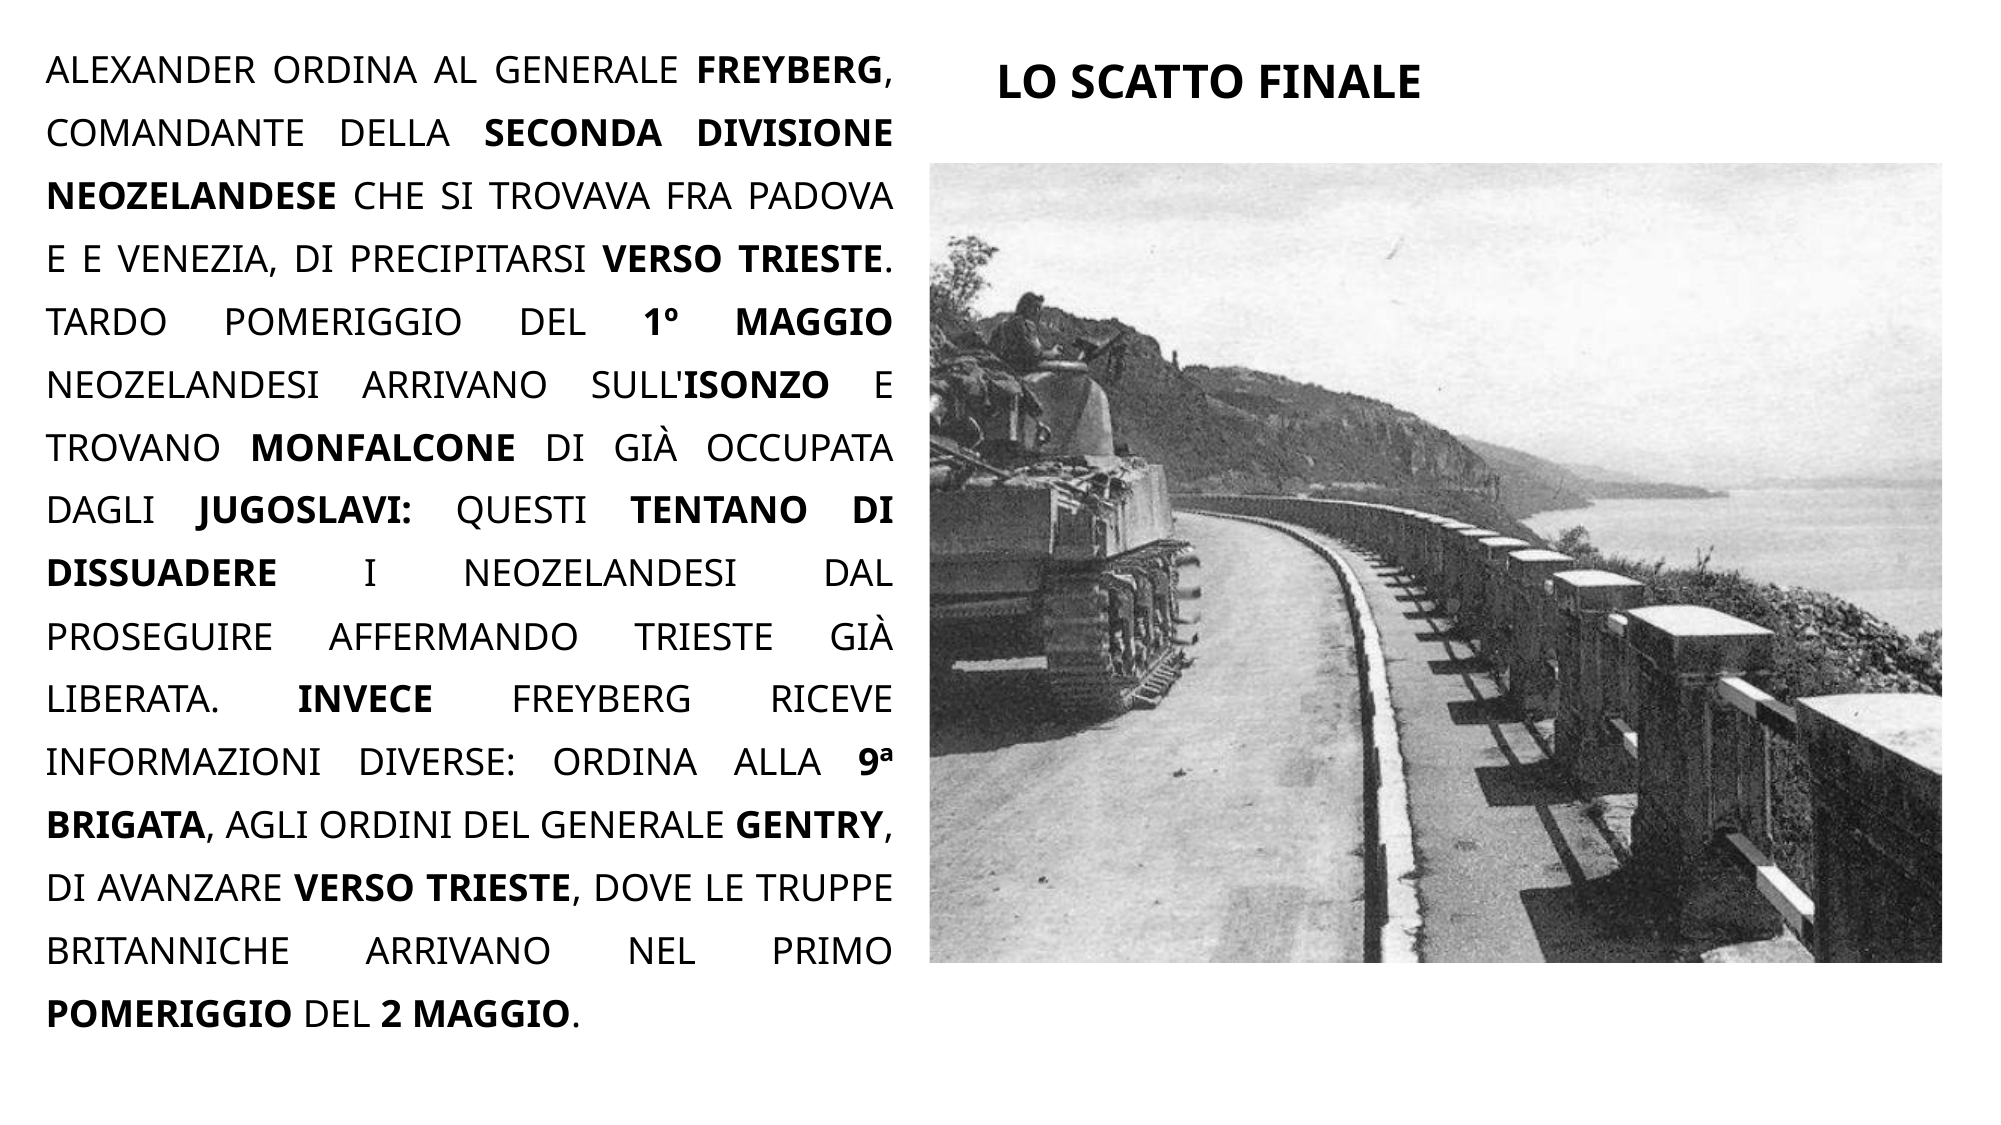

ALEXANDER ORDINA AL GENERALE FREYBERG, COMANDANTE DELLA SECONDA DIVISIONE NEOZELANDESE CHE SI TROVAVA FRA PADOVA E E VENEZIA, DI PRECIPITARSI VERSO TRIESTE. TARDO POMERIGGIO DEL 1º MAGGIO NEOZELANDESI ARRIVANO SULL'ISONZO E TROVANO MONFALCONE DI GIÀ OCCUPATA DAGLI JUGOSLAVI: QUESTI TENTANO DI DISSUADERE I NEOZELANDESI DAL PROSEGUIRE AFFERMANDO TRIESTE GIÀ LIBERATA. INVECE FREYBERG RICEVE INFORMAZIONI DIVERSE: ORDINA ALLA 9ª BRIGATA, AGLI ORDINI DEL GENERALE GENTRY, DI AVANZARE VERSO TRIESTE, DOVE LE TRUPPE BRITANNICHE ARRIVANO NEL PRIMO POMERIGGIO DEL 2 MAGGIO.
# LO SCATTO FINALE